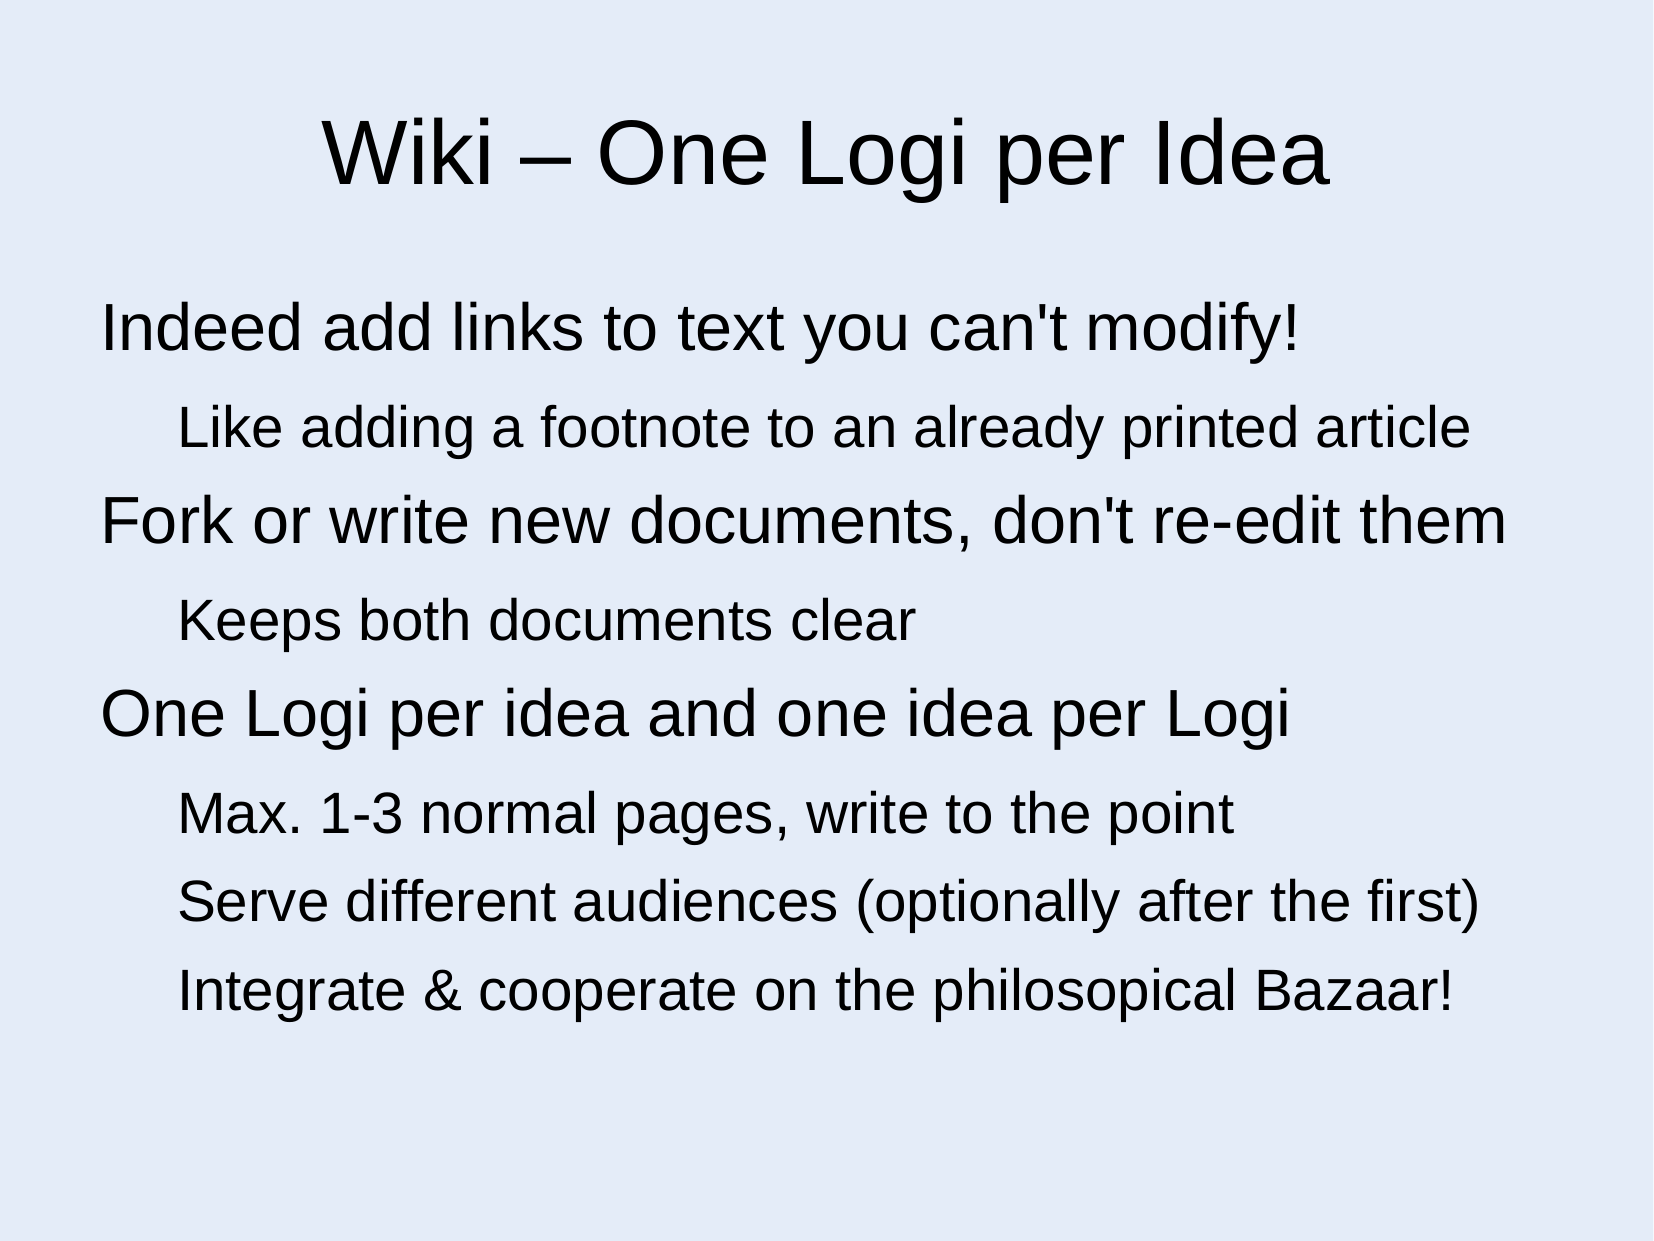

# Wiki – One Logi per Idea
Indeed add links to text you can't modify!
Like adding a footnote to an already printed article
Fork or write new documents, don't re-edit them
Keeps both documents clear
One Logi per idea and one idea per Logi
Max. 1-3 normal pages, write to the point
Serve different audiences (optionally after the first)
Integrate & cooperate on the philosopical Bazaar!